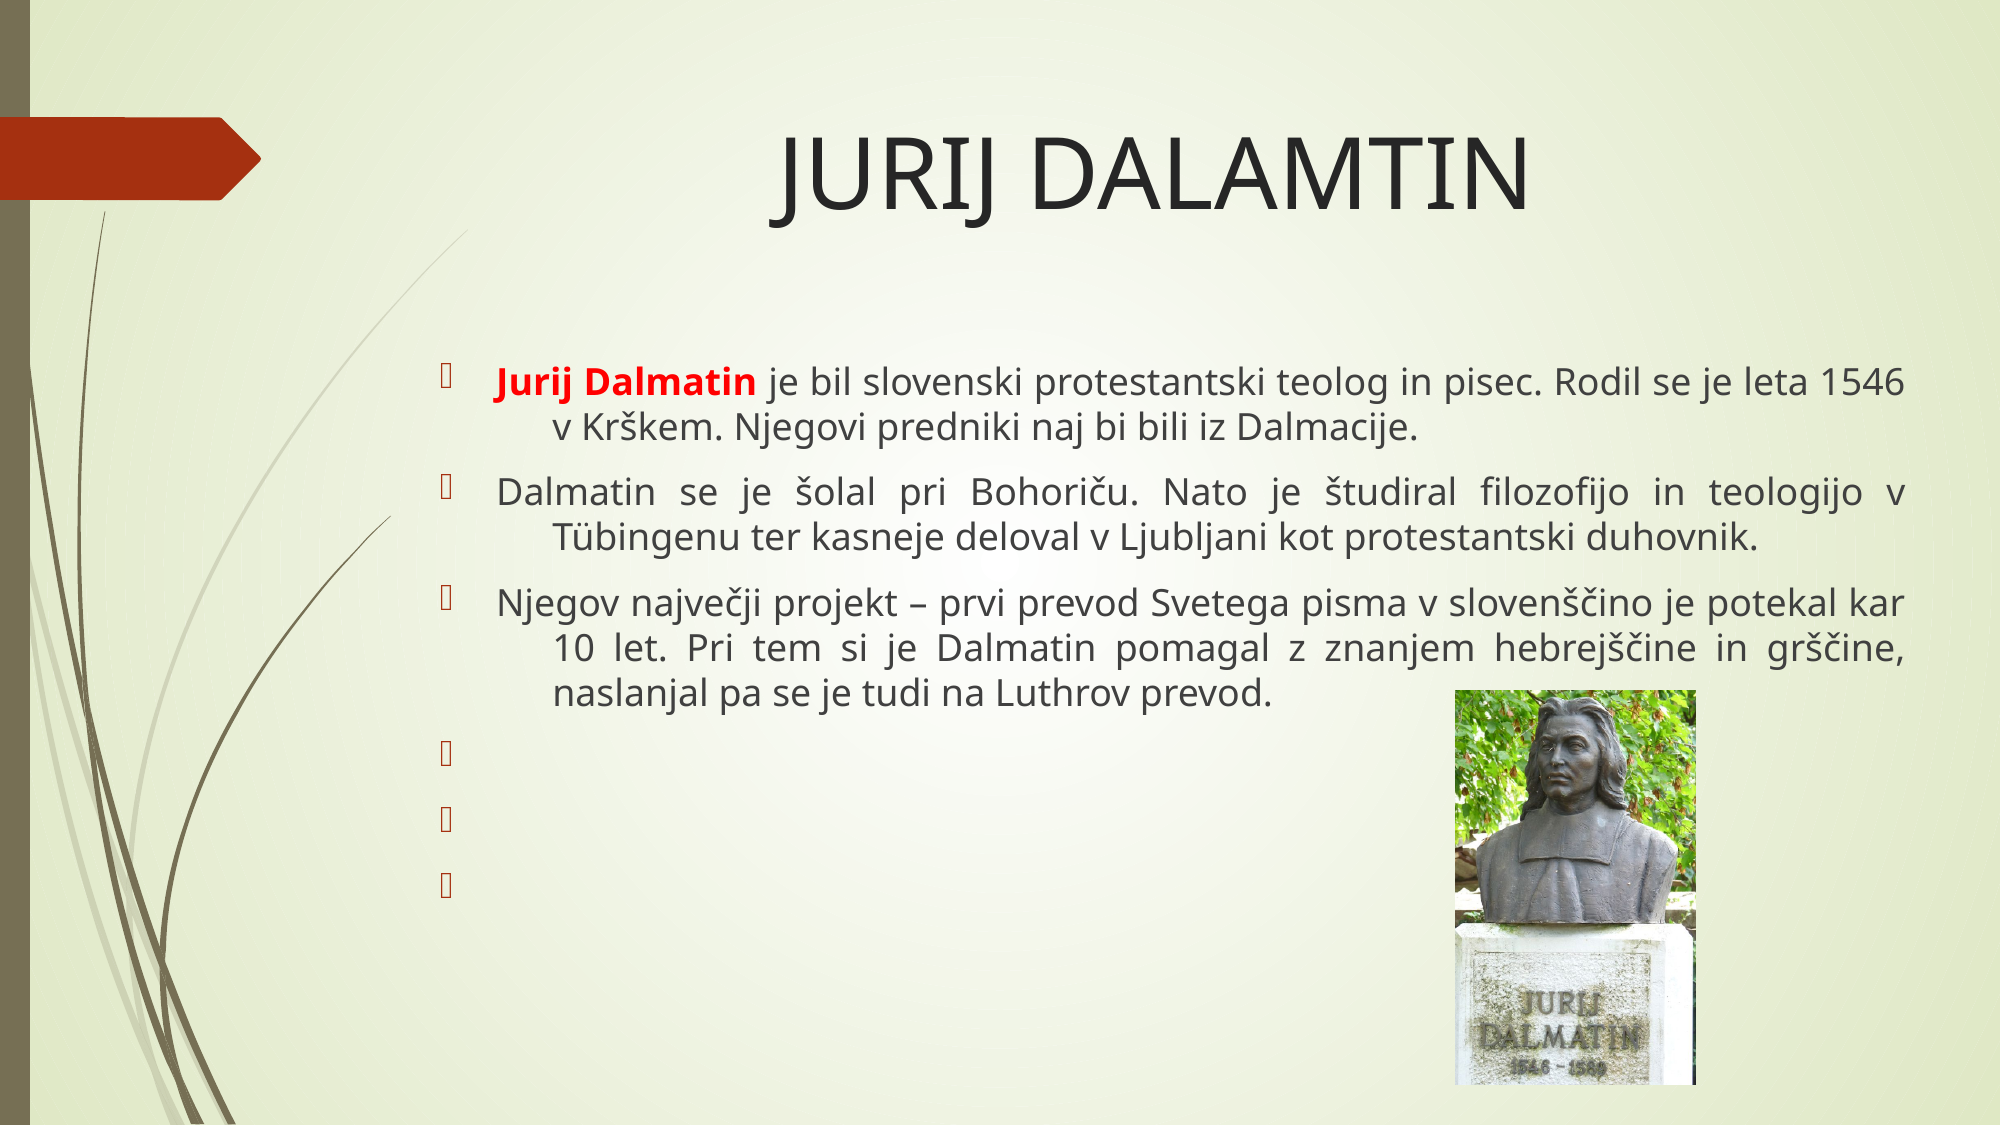

# JURIJ DALAMTIN
Jurij Dalmatin je bil slovenski protestantski teolog in pisec. Rodil se je leta 1546 v Krškem. Njegovi predniki naj bi bili iz Dalmacije.
Dalmatin se je šolal pri Bohoriču. Nato je študiral filozofijo in teologijo v Tübingenu ter kasneje deloval v Ljubljani kot protestantski duhovnik.
Njegov največji projekt – prvi prevod Svetega pisma v slovenščino je potekal kar 10 let. Pri tem si je Dalmatin pomagal z znanjem hebrejščine in grščine, naslanjal pa se je tudi na Luthrov prevod.